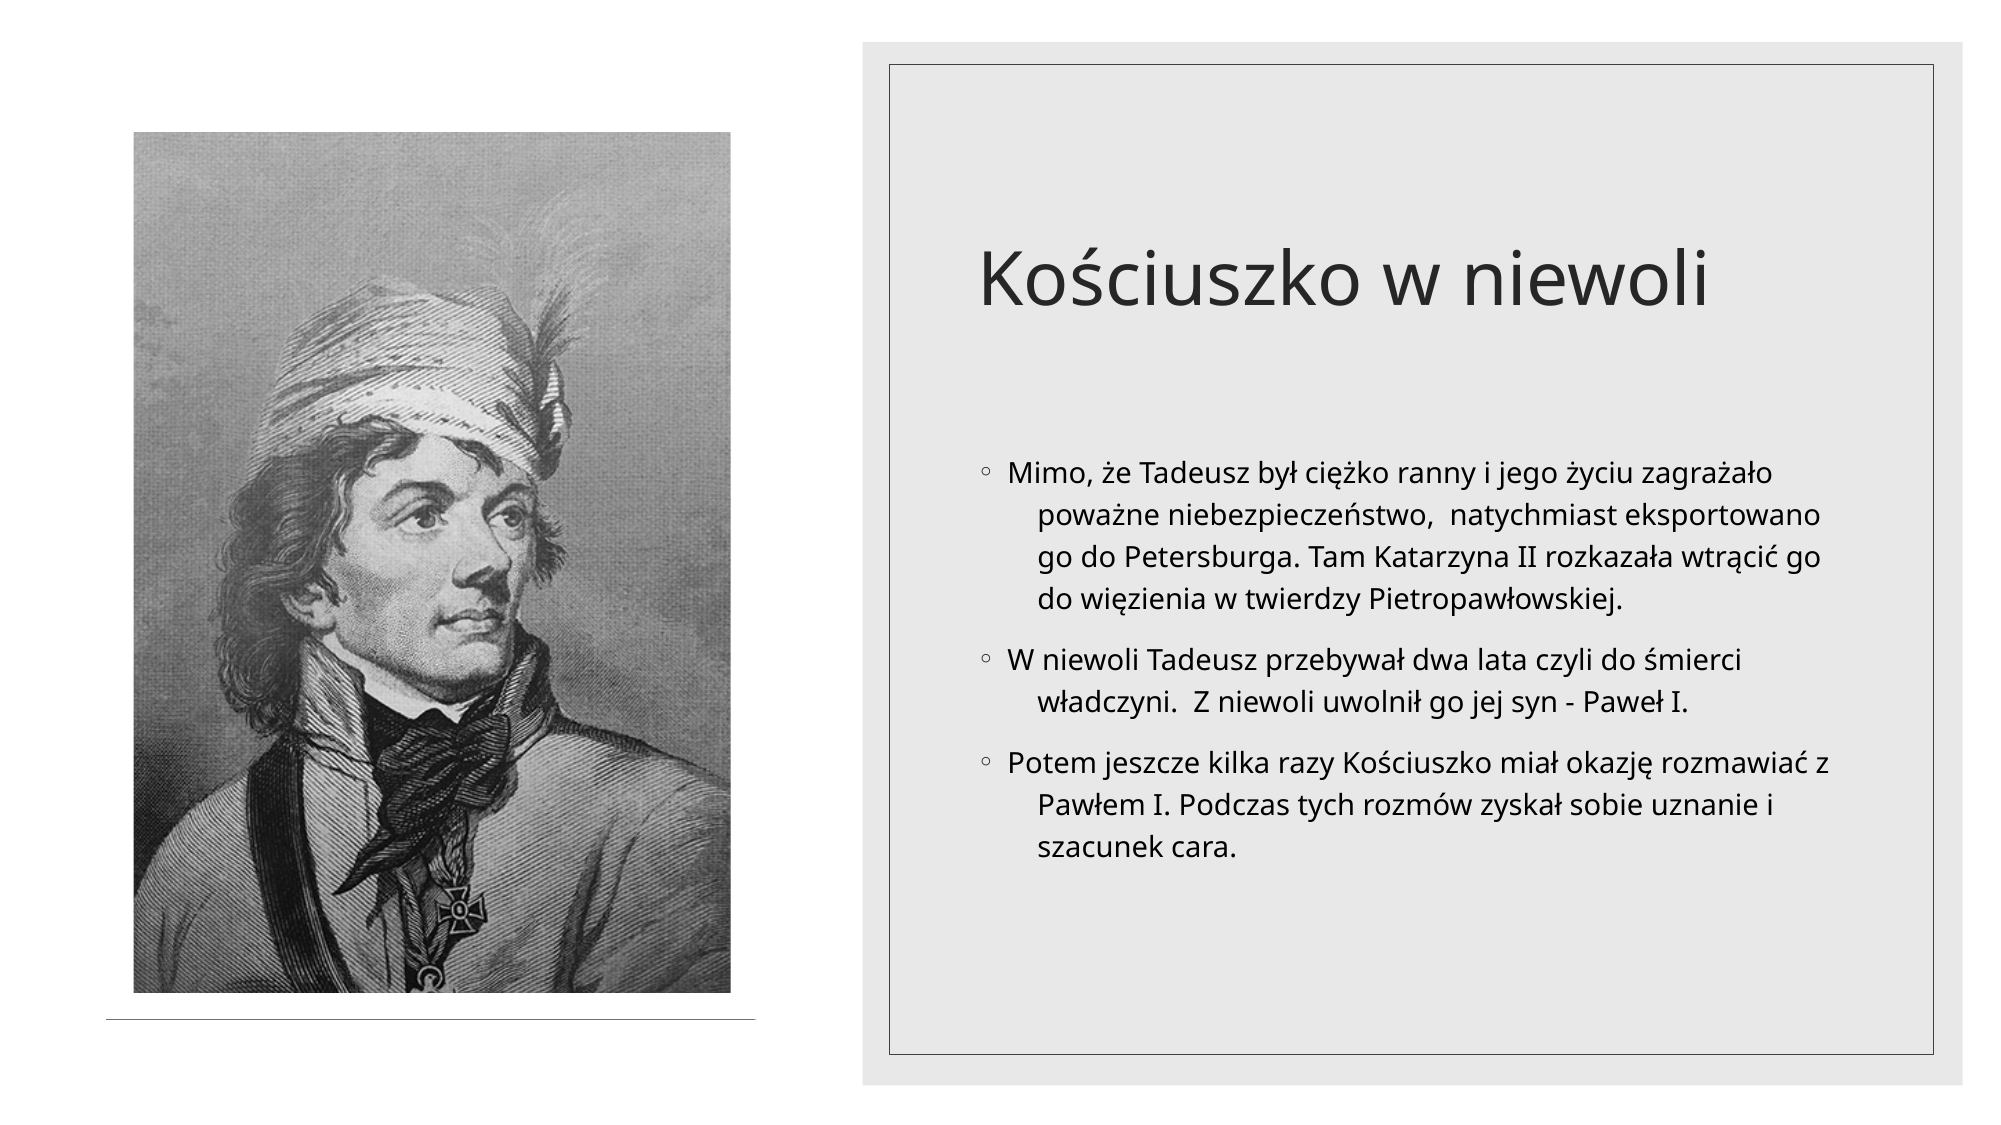

# Kościuszko w niewoli
Mimo, że Tadeusz był ciężko ranny i jego życiu zagrażało poważne niebezpieczeństwo, natychmiast eksportowano go do Petersburga. Tam Katarzyna II rozkazała wtrącić go do więzienia w twierdzy Pietropawłowskiej.
W niewoli Tadeusz przebywał dwa lata czyli do śmierci władczyni. Z niewoli uwolnił go jej syn - Paweł I.
Potem jeszcze kilka razy Kościuszko miał okazję rozmawiać z Pawłem I. Podczas tych rozmów zyskał sobie uznanie i szacunek cara.